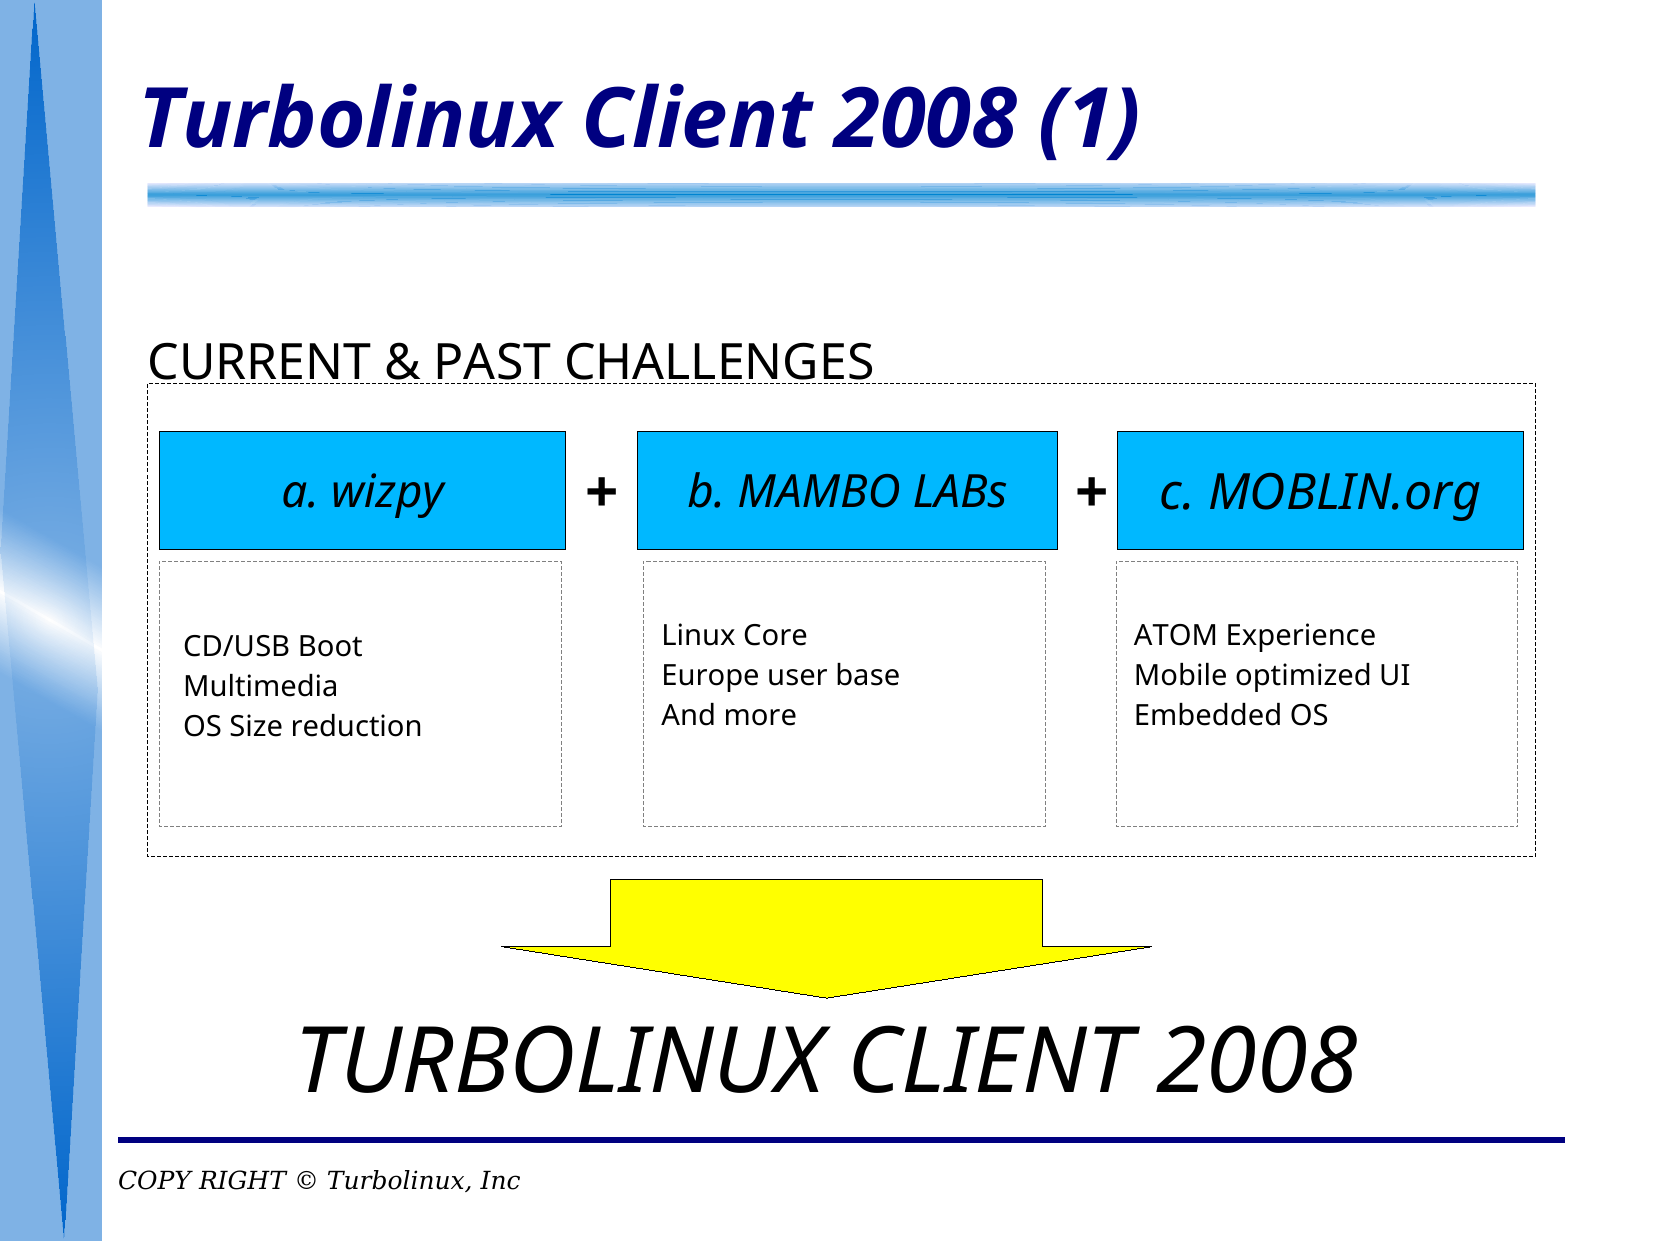

# Turbolinux Client 2008 (1)
CURRENT & PAST CHALLENGES
a. wizpy
b. MAMBO LABs
c. MOBLIN.org
+
+
CD/USB Boot
Multimedia
OS Size reduction
Linux Core
Europe user base
And more
ATOM Experience
Mobile optimized UI
Embedded OS
TURBOLINUX CLIENT 2008